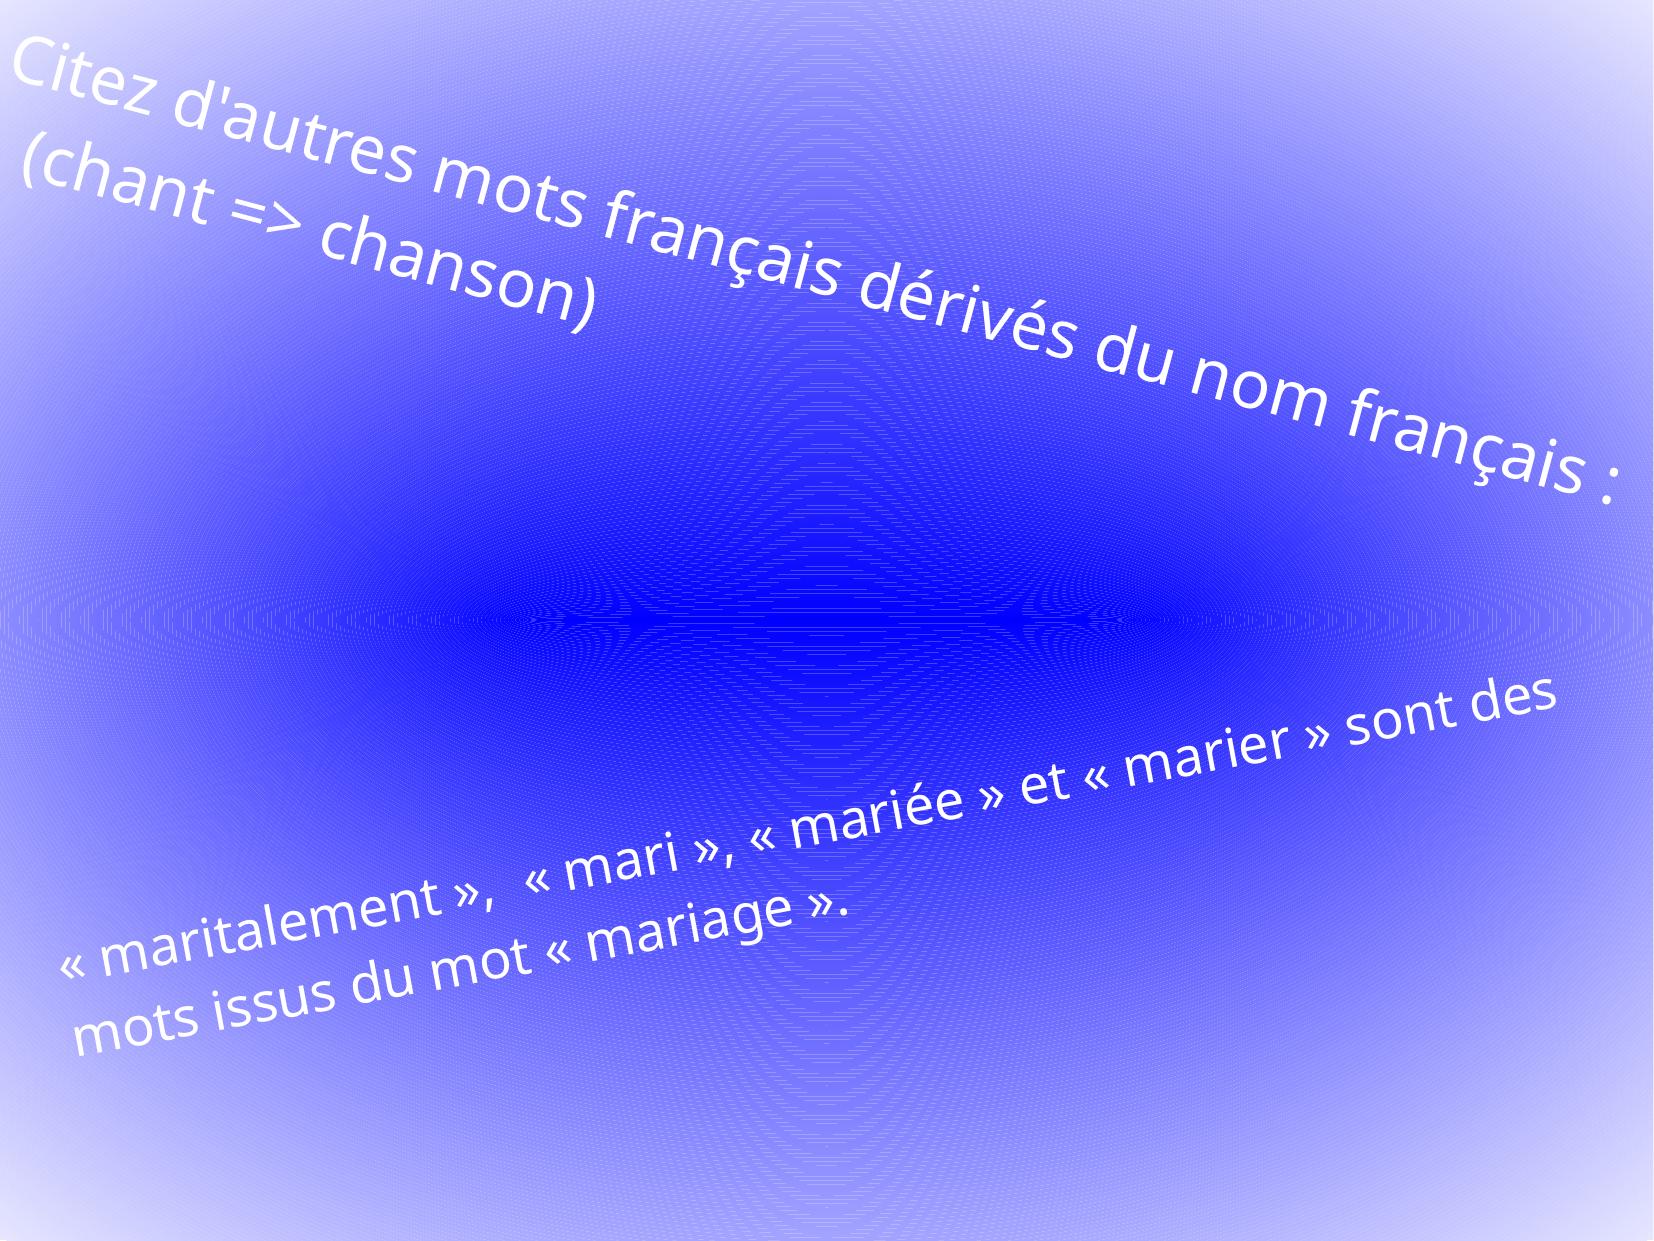

Citez d'autres mots français dérivés du nom français : (chant => chanson)
« maritalement », « mari », « mariée » et « marier » sont des mots issus du mot « mariage ».